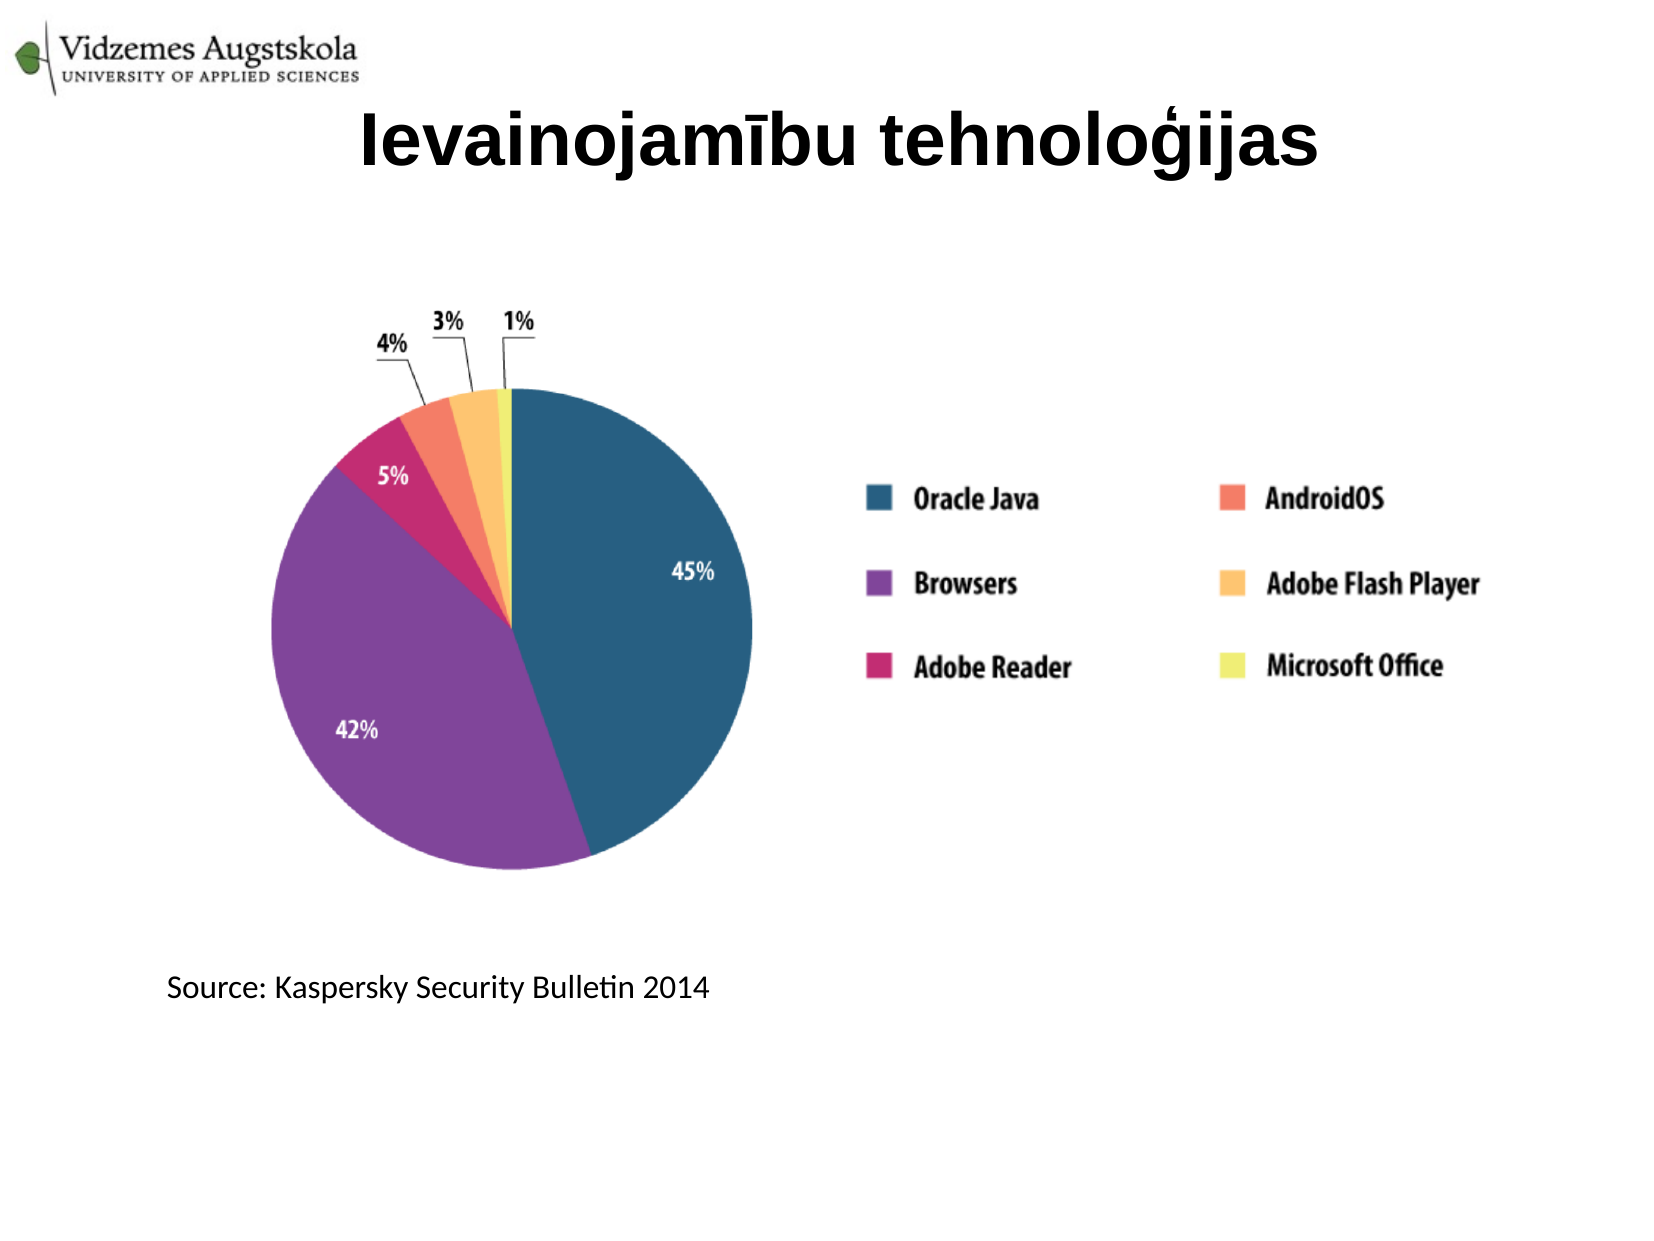

# Ievainojamību tehnoloģijas
Source: Kaspersky Security Bulletin 2014